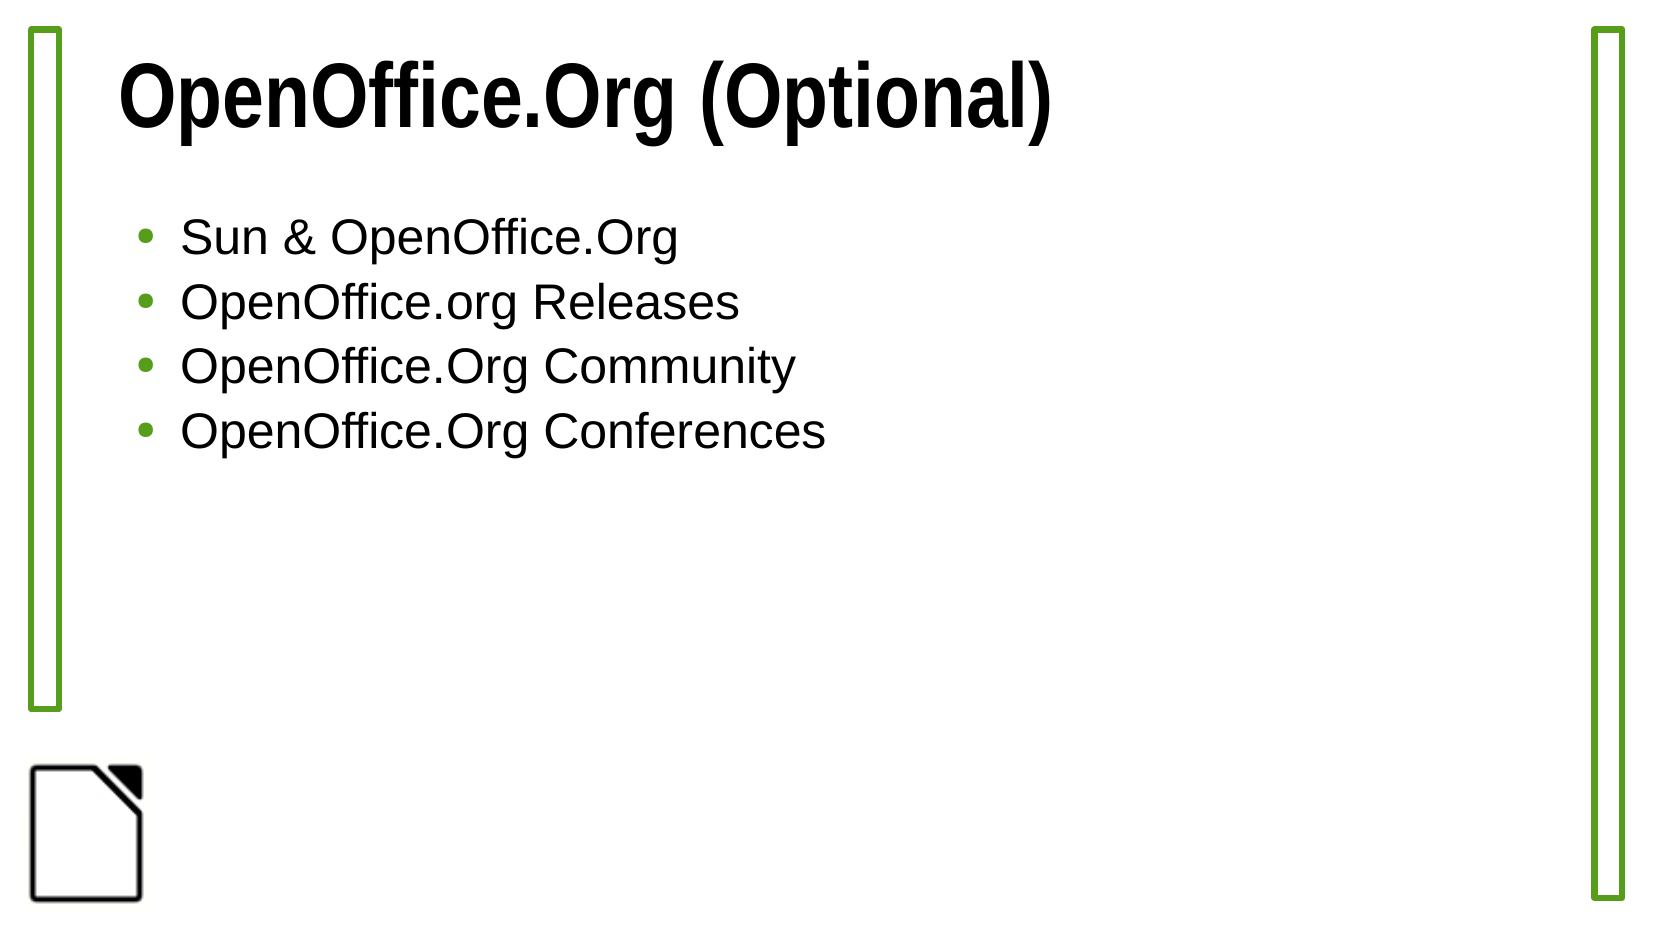

# OpenOffice.Org (Optional)
Sun & OpenOffice.Org
OpenOffice.org Releases
OpenOffice.Org Community
OpenOffice.Org Conferences